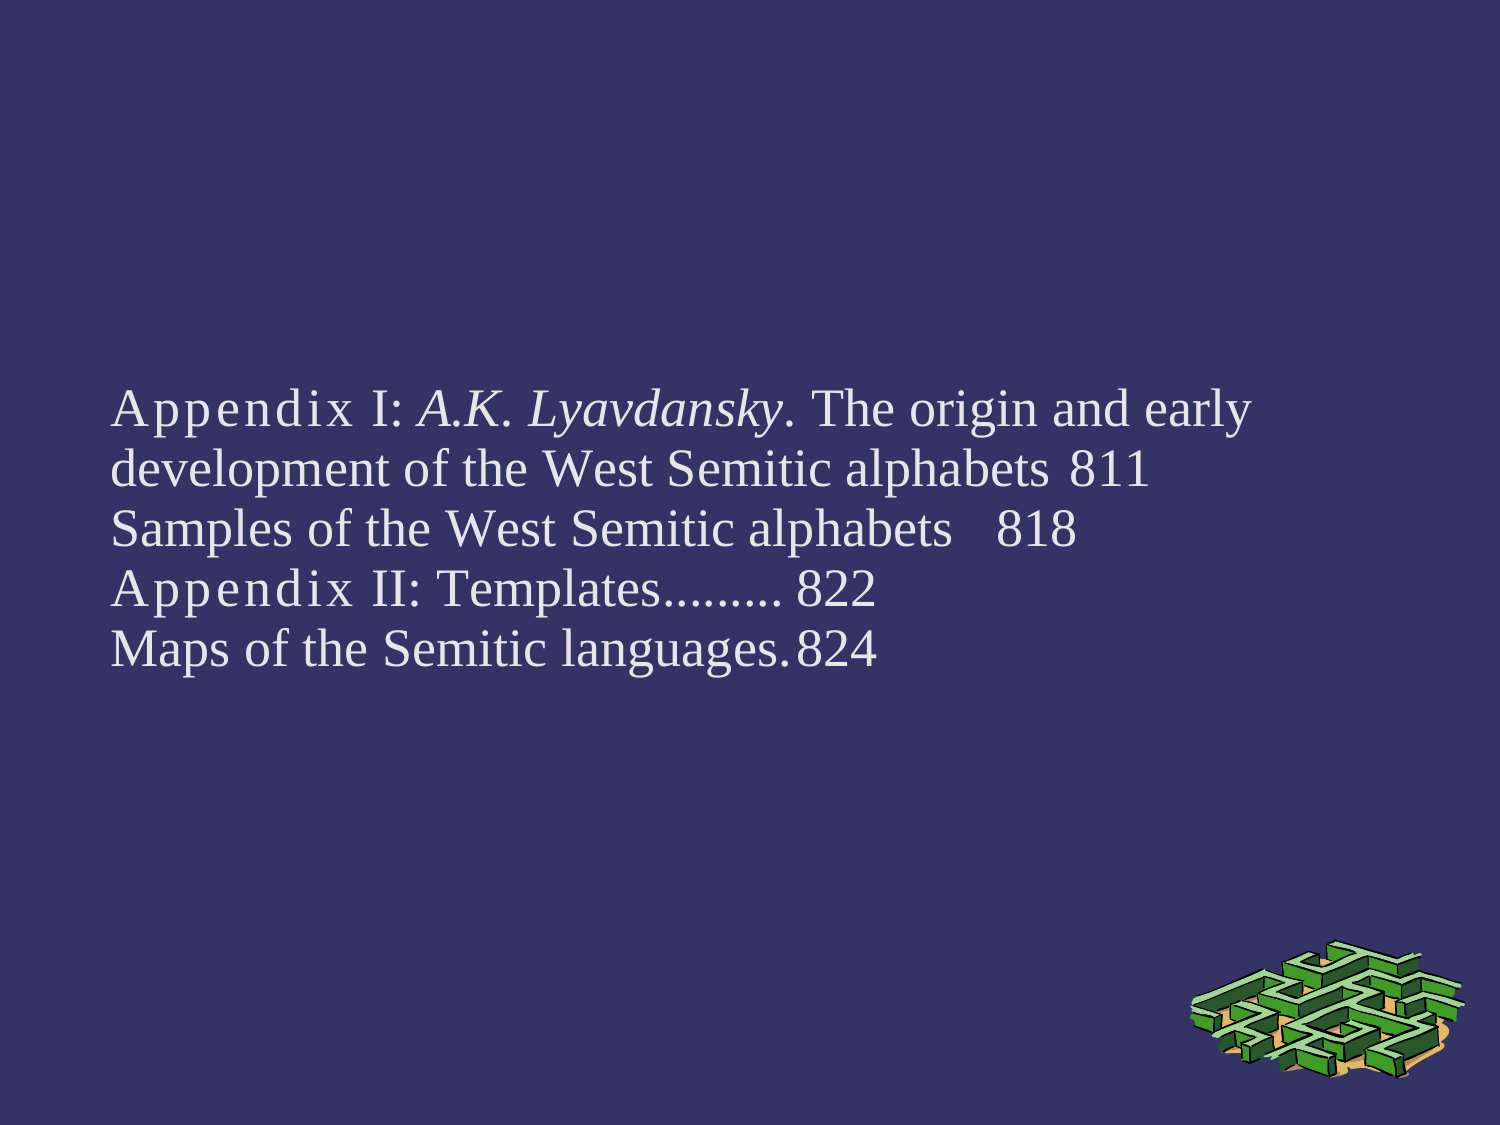

# Appendix I: A.K. Lyavdansky. The origin and early development of the West Semitic alphabets	811
Samples of the West Semitic alphabets	818
Appendix II: Templates	822
Maps of the Semitic languages	824